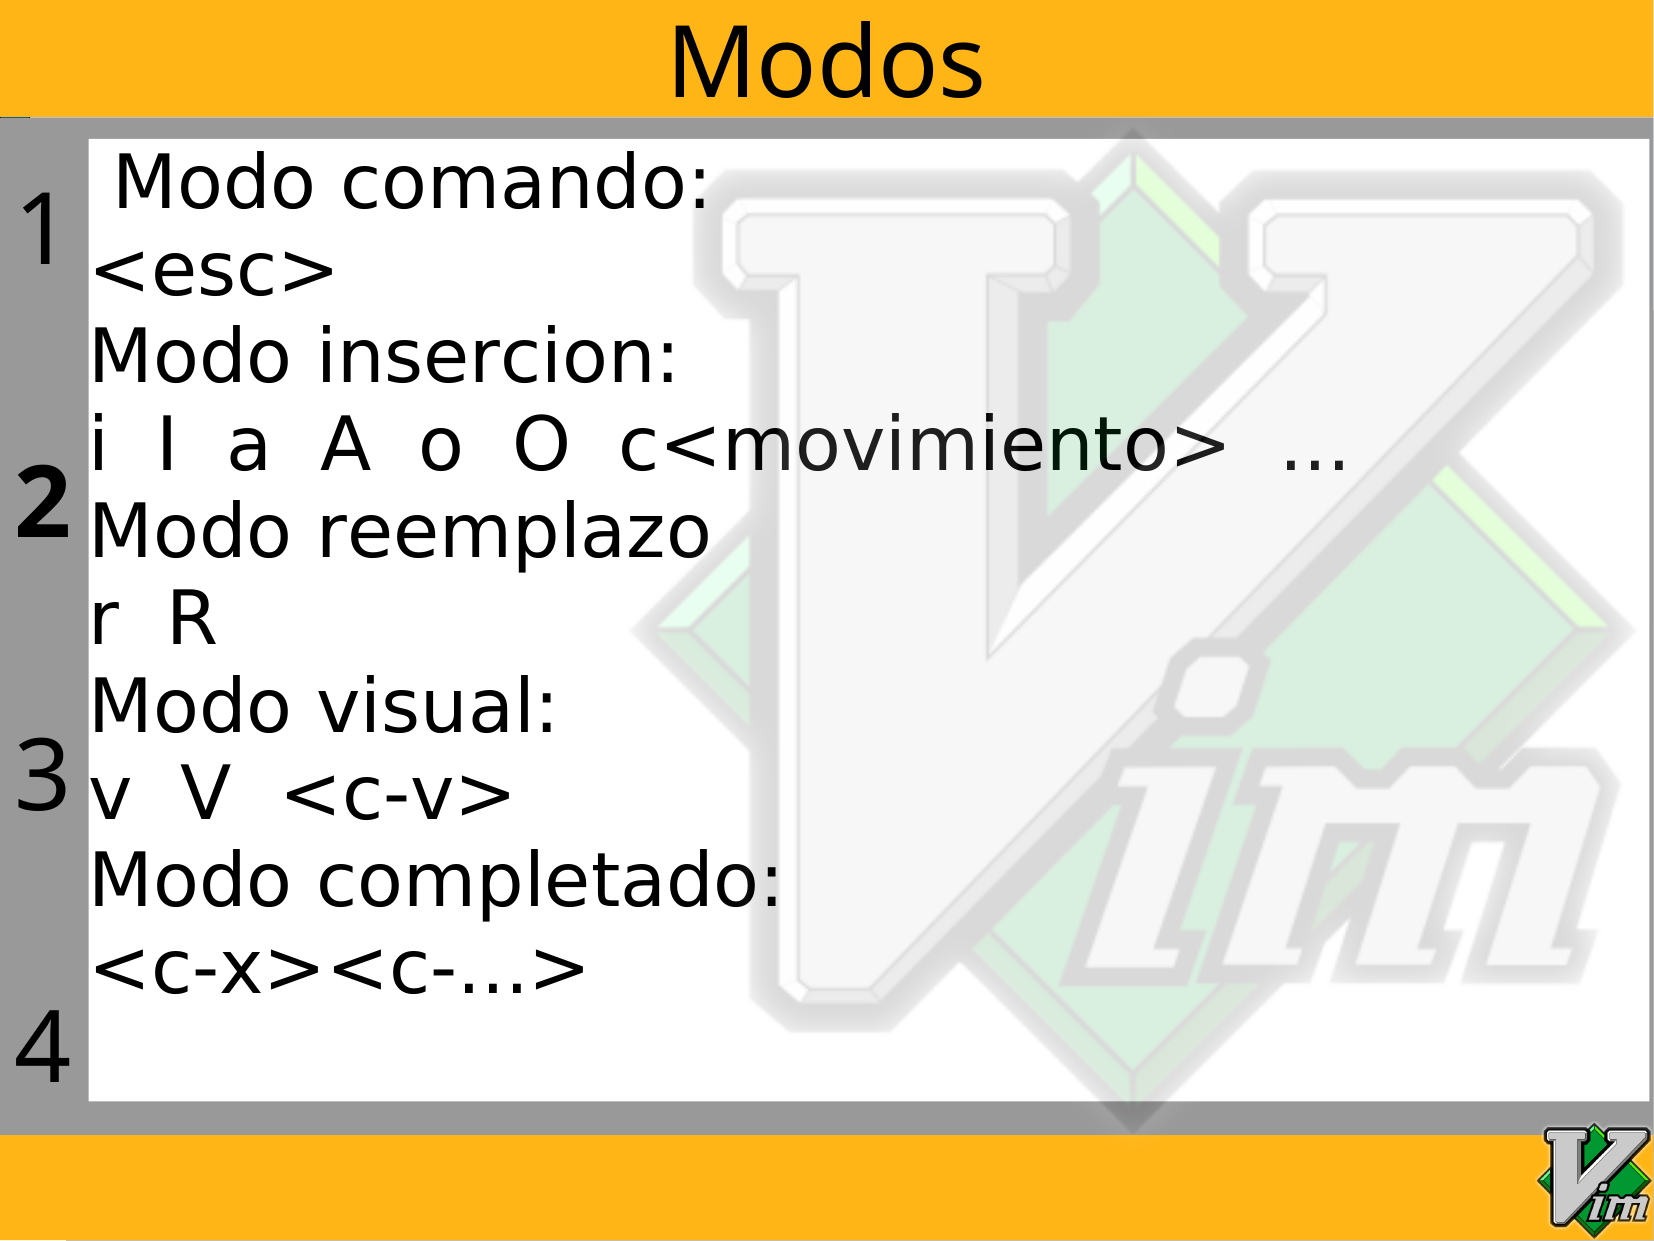

Modos
1 - Introducción
2 - Novatos
3 - Power Users
4 -Desarrolladores
 Modo comando:
<esc>
Modo insercion:
i I a A o O c<movimiento> ...
Modo reemplazo
r R
Modo visual:
v V <c-v>
Modo completado:
<c-x><c-...>